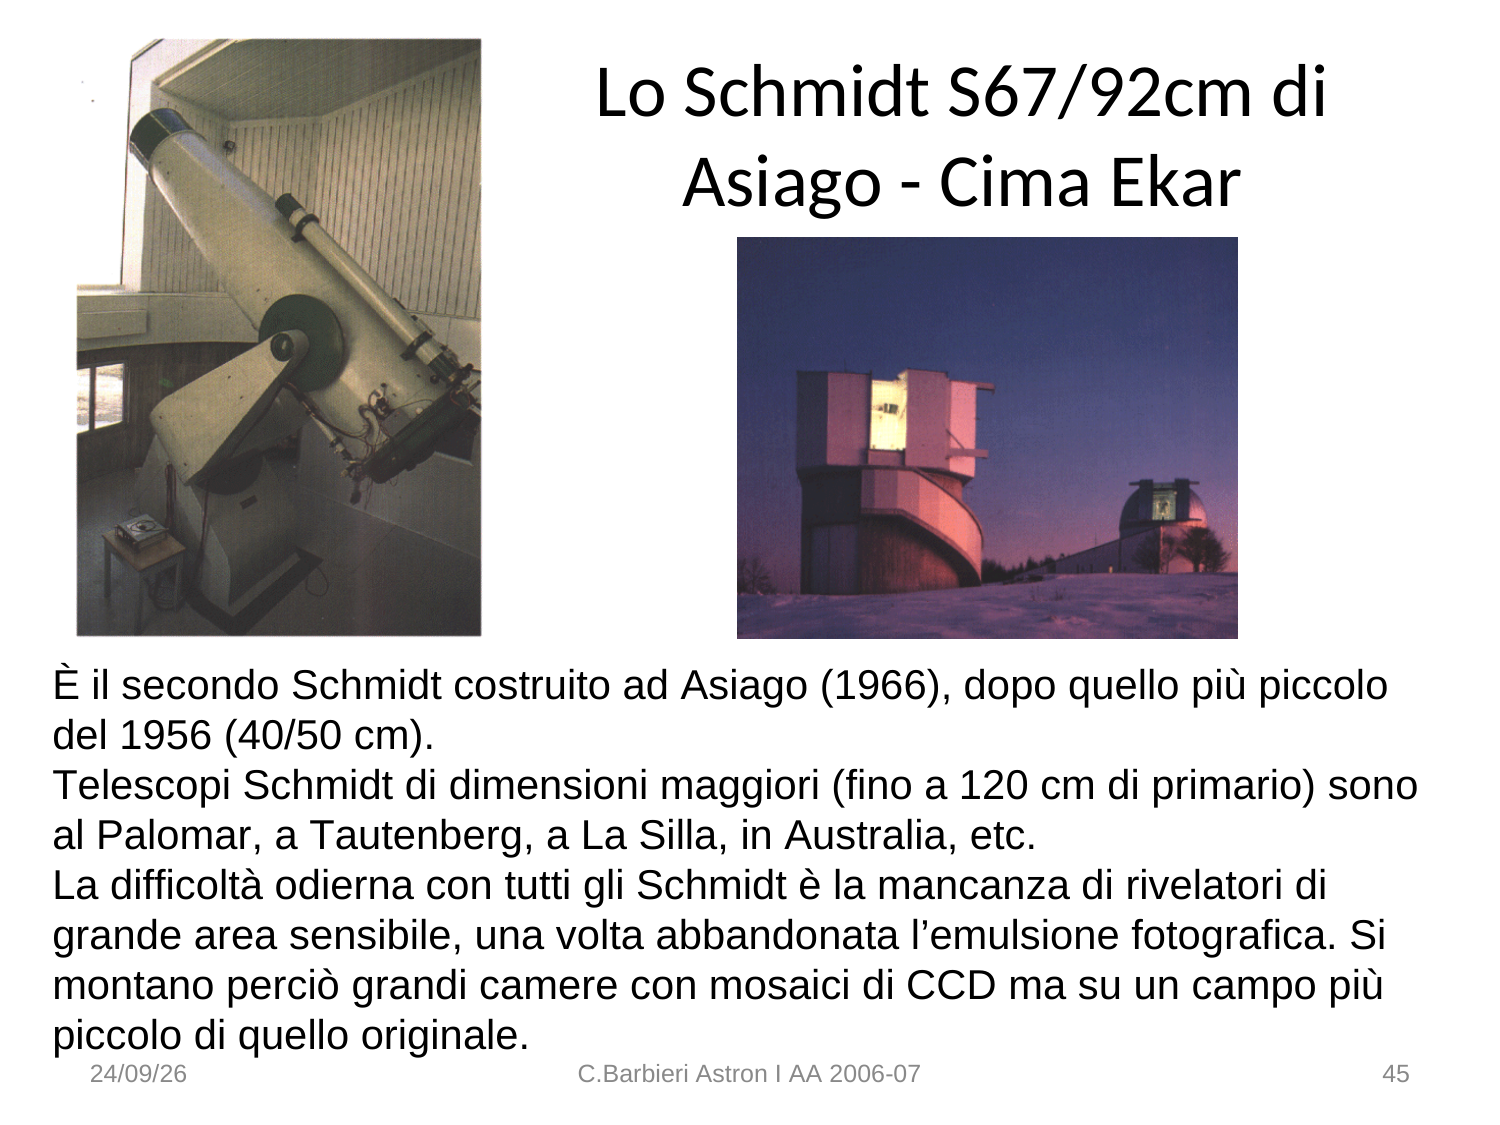

# Lo Schmidt S67/92cm di Asiago - Cima Ekar
È il secondo Schmidt costruito ad Asiago (1966), dopo quello più piccolo del 1956 (40/50 cm).
Telescopi Schmidt di dimensioni maggiori (fino a 120 cm di primario) sono al Palomar, a Tautenberg, a La Silla, in Australia, etc.
La difficoltà odierna con tutti gli Schmidt è la mancanza di rivelatori di grande area sensibile, una volta abbandonata l’emulsione fotografica. Si montano perciò grandi camere con mosaici di CCD ma su un campo più piccolo di quello originale.
C.Barbieri Astron I AA 2006-07